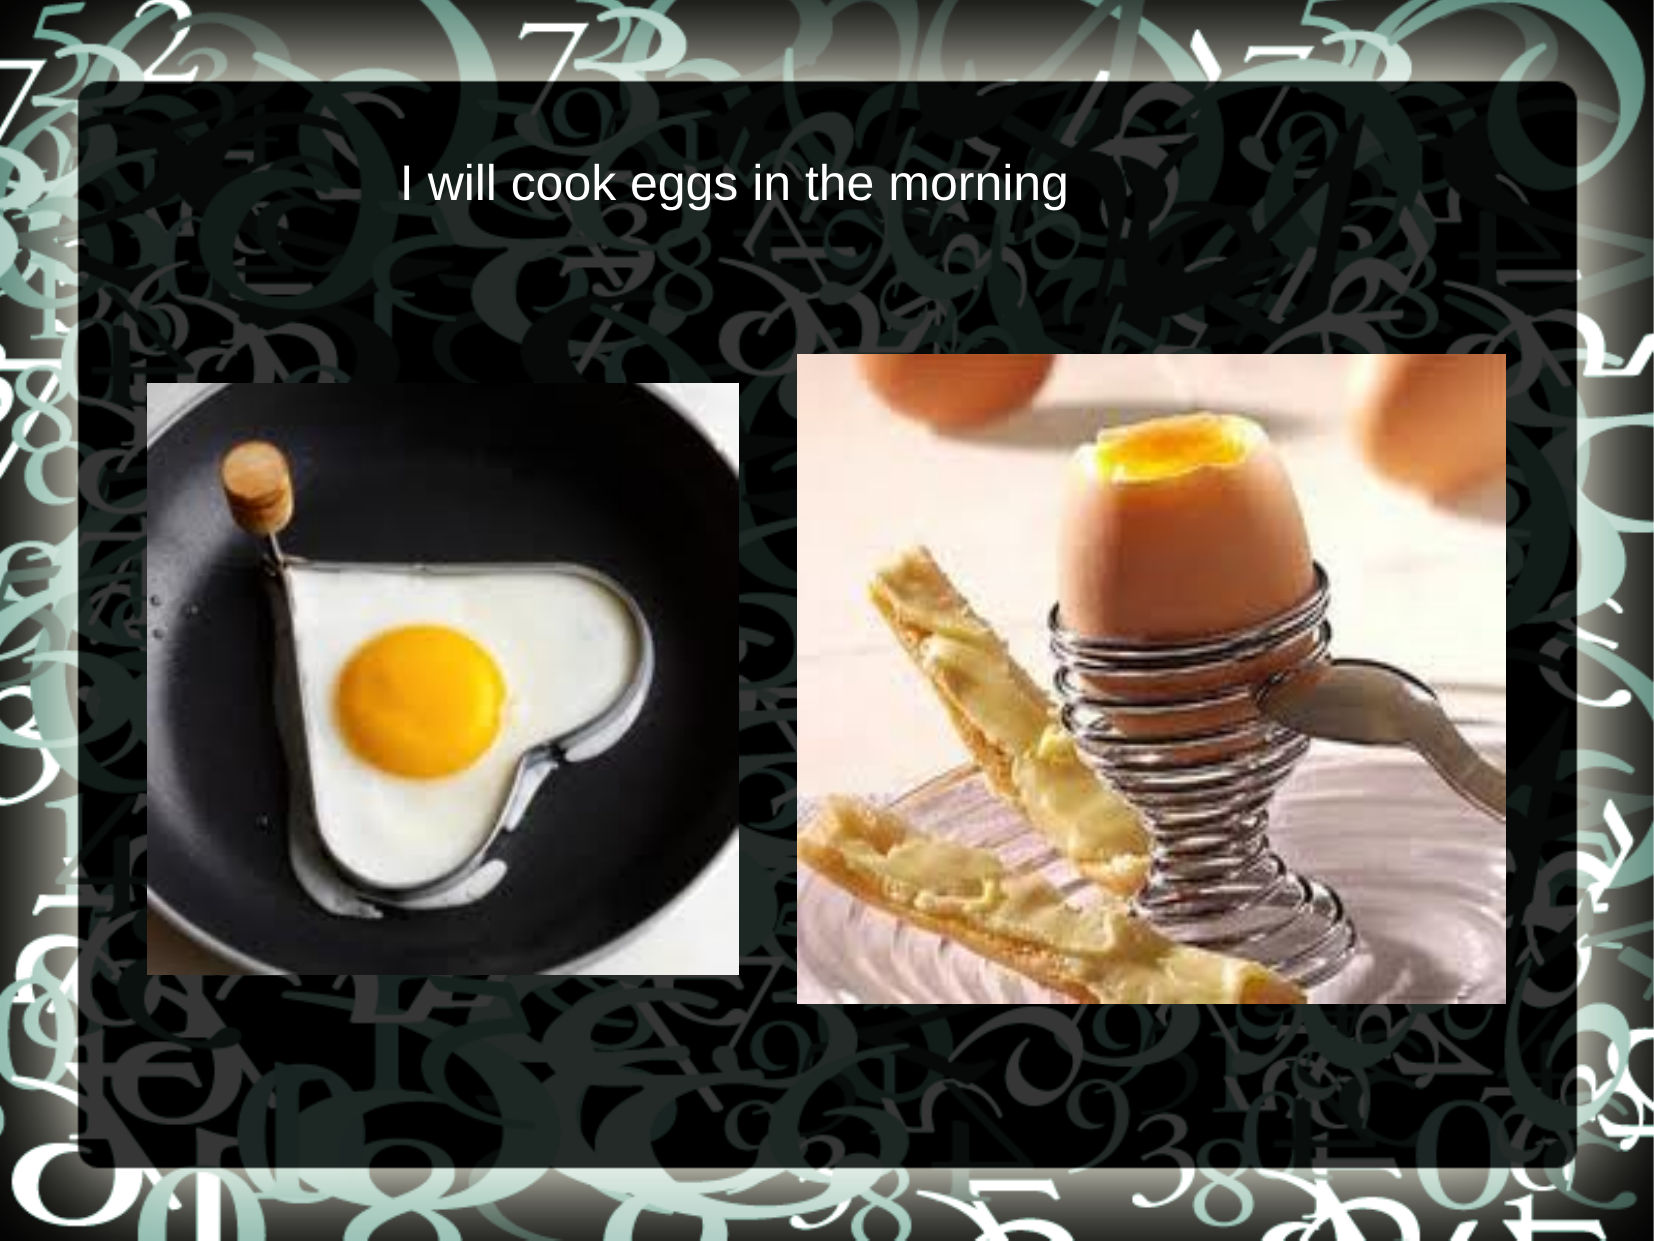

I will cook eggs in the morning